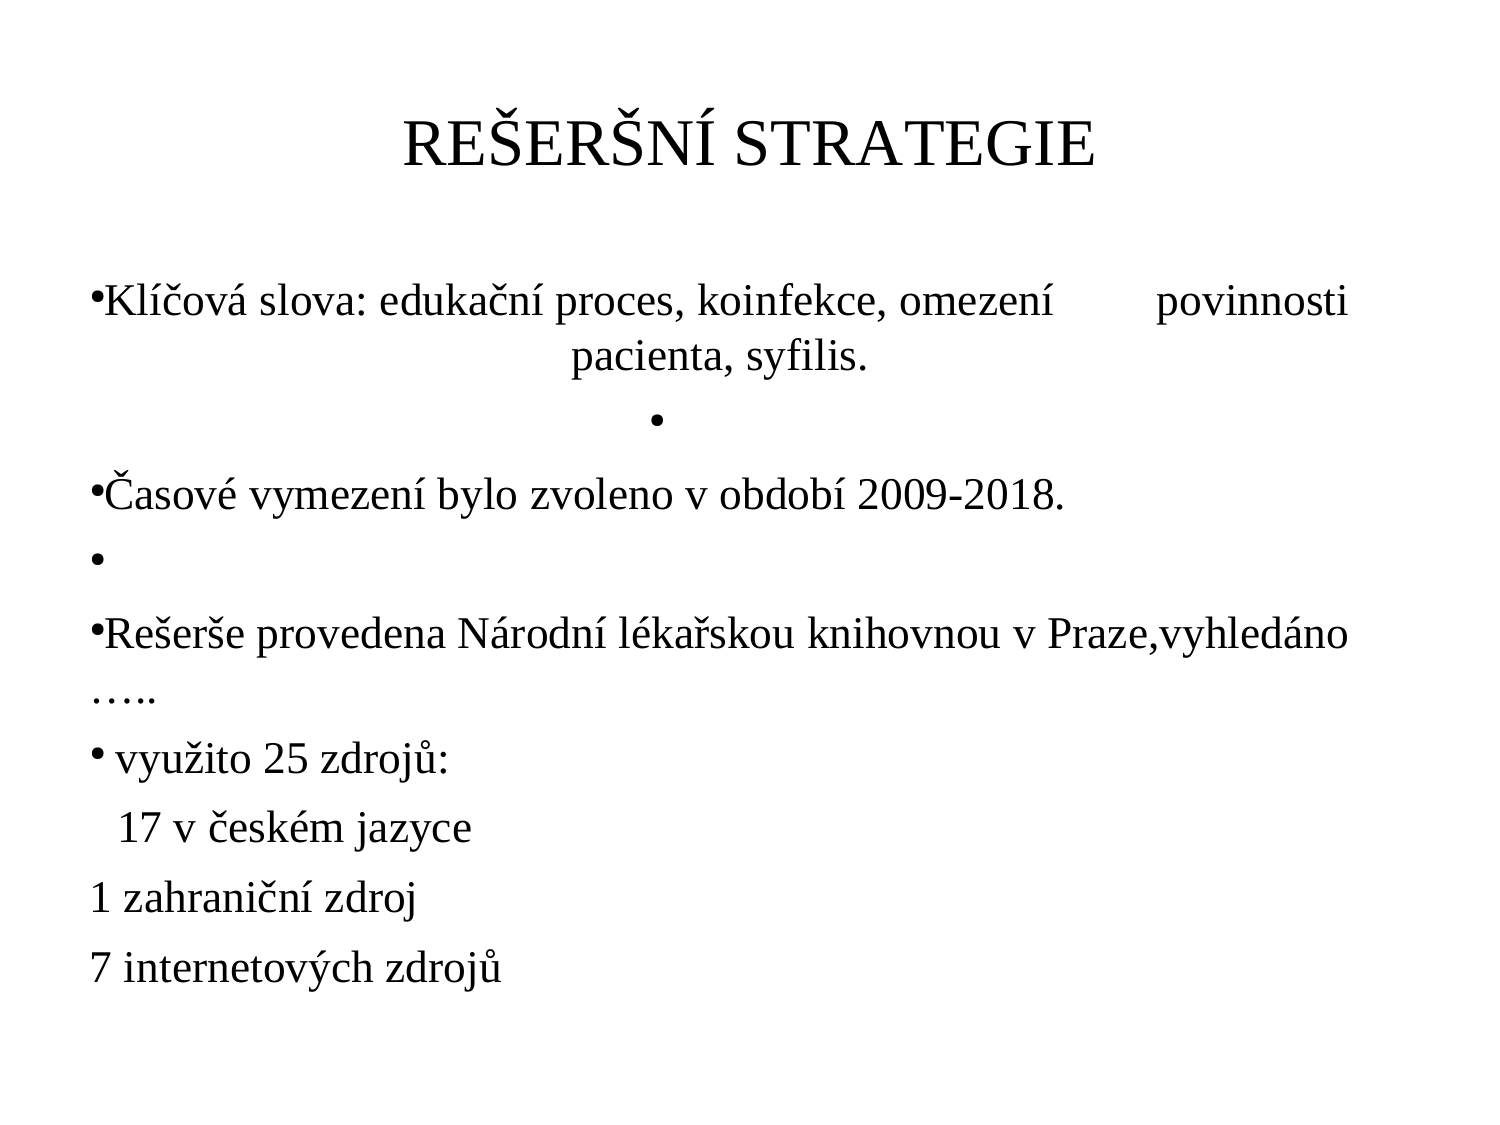

# REŠERŠNÍ STRATEGIE
Klíčová slova: edukační proces, koinfekce, omezení povinnosti pacienta, syfilis.
Časové vymezení bylo zvoleno v období 2009-2018.
Rešerše provedena Národní lékařskou knihovnou v Praze,vyhledáno …..
 využito 25 zdrojů:
 		 17 v českém jazyce
1 zahraniční zdroj
7 internetových zdrojů